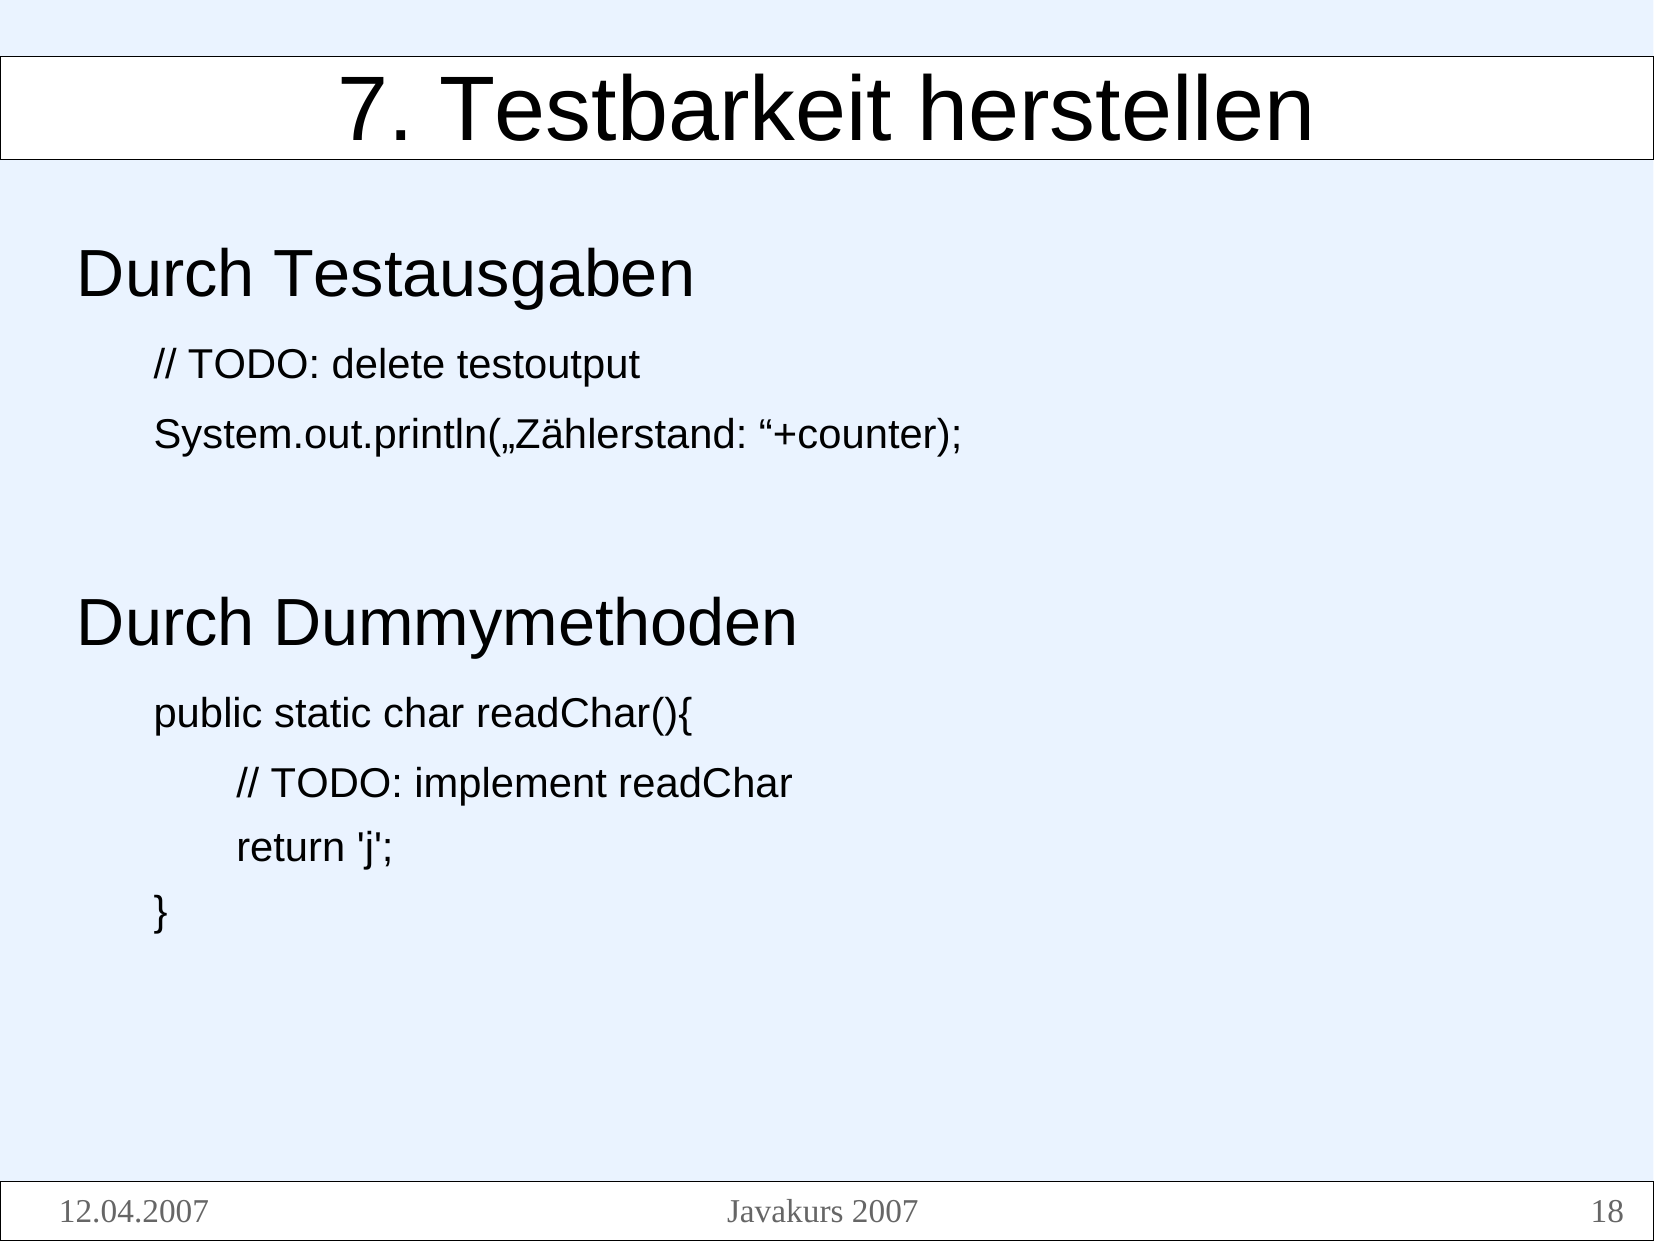

# 7. Testbarkeit herstellen
Durch Testausgaben
// TODO: delete testoutput
System.out.println(„Zählerstand: “+counter);
Durch Dummymethoden
public static char readChar(){
// TODO: implement readChar
return 'j';
}
12.04.2007
Javakurs 2007
18